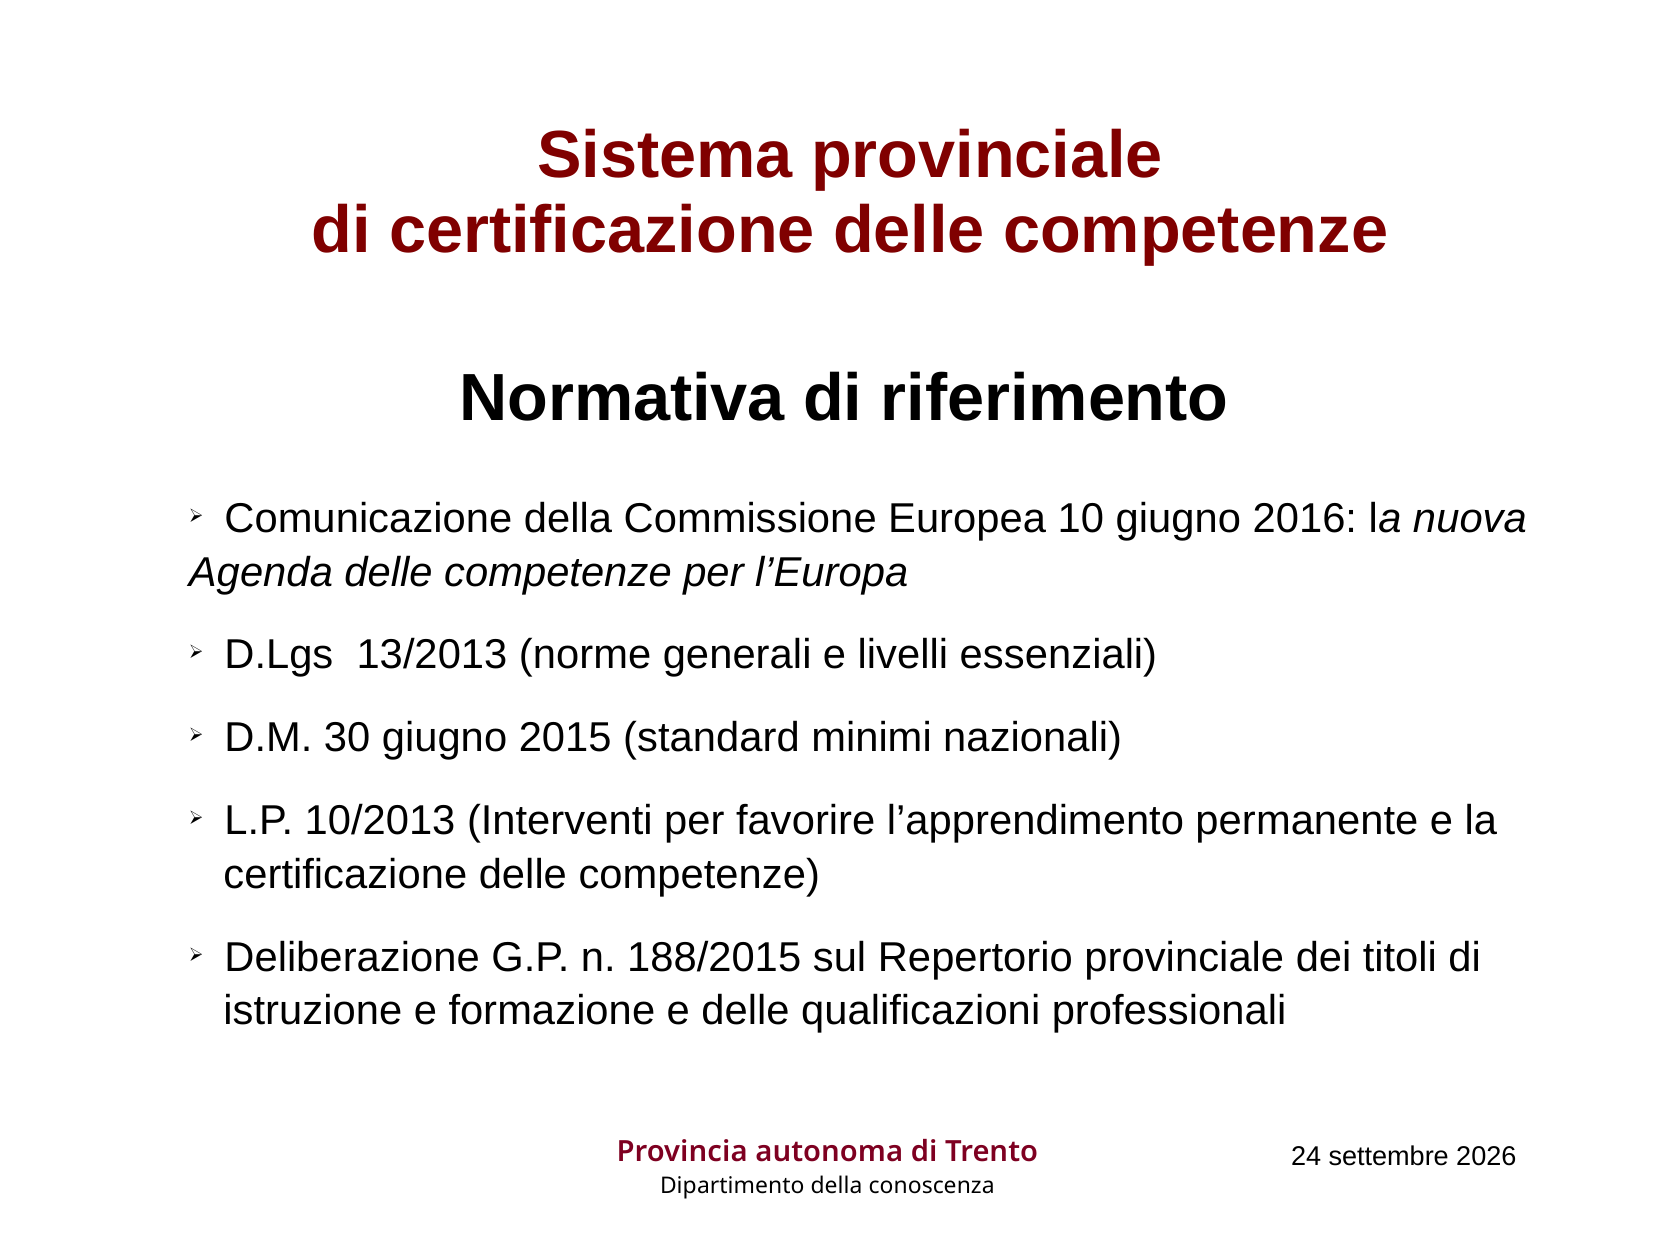

# Sistema provinciale di certificazione delle competenze
Normativa di riferimento
Comunicazione della Commissione Europea 10 giugno 2016: la nuova Agenda delle competenze per l’Europa
D.Lgs 13/2013 (norme generali e livelli essenziali)
D.M. 30 giugno 2015 (standard minimi nazionali)
L.P. 10/2013 (Interventi per favorire l’apprendimento permanente e la certificazione delle competenze)
Deliberazione G.P. n. 188/2015 sul Repertorio provinciale dei titoli di istruzione e formazione e delle qualificazioni professionali